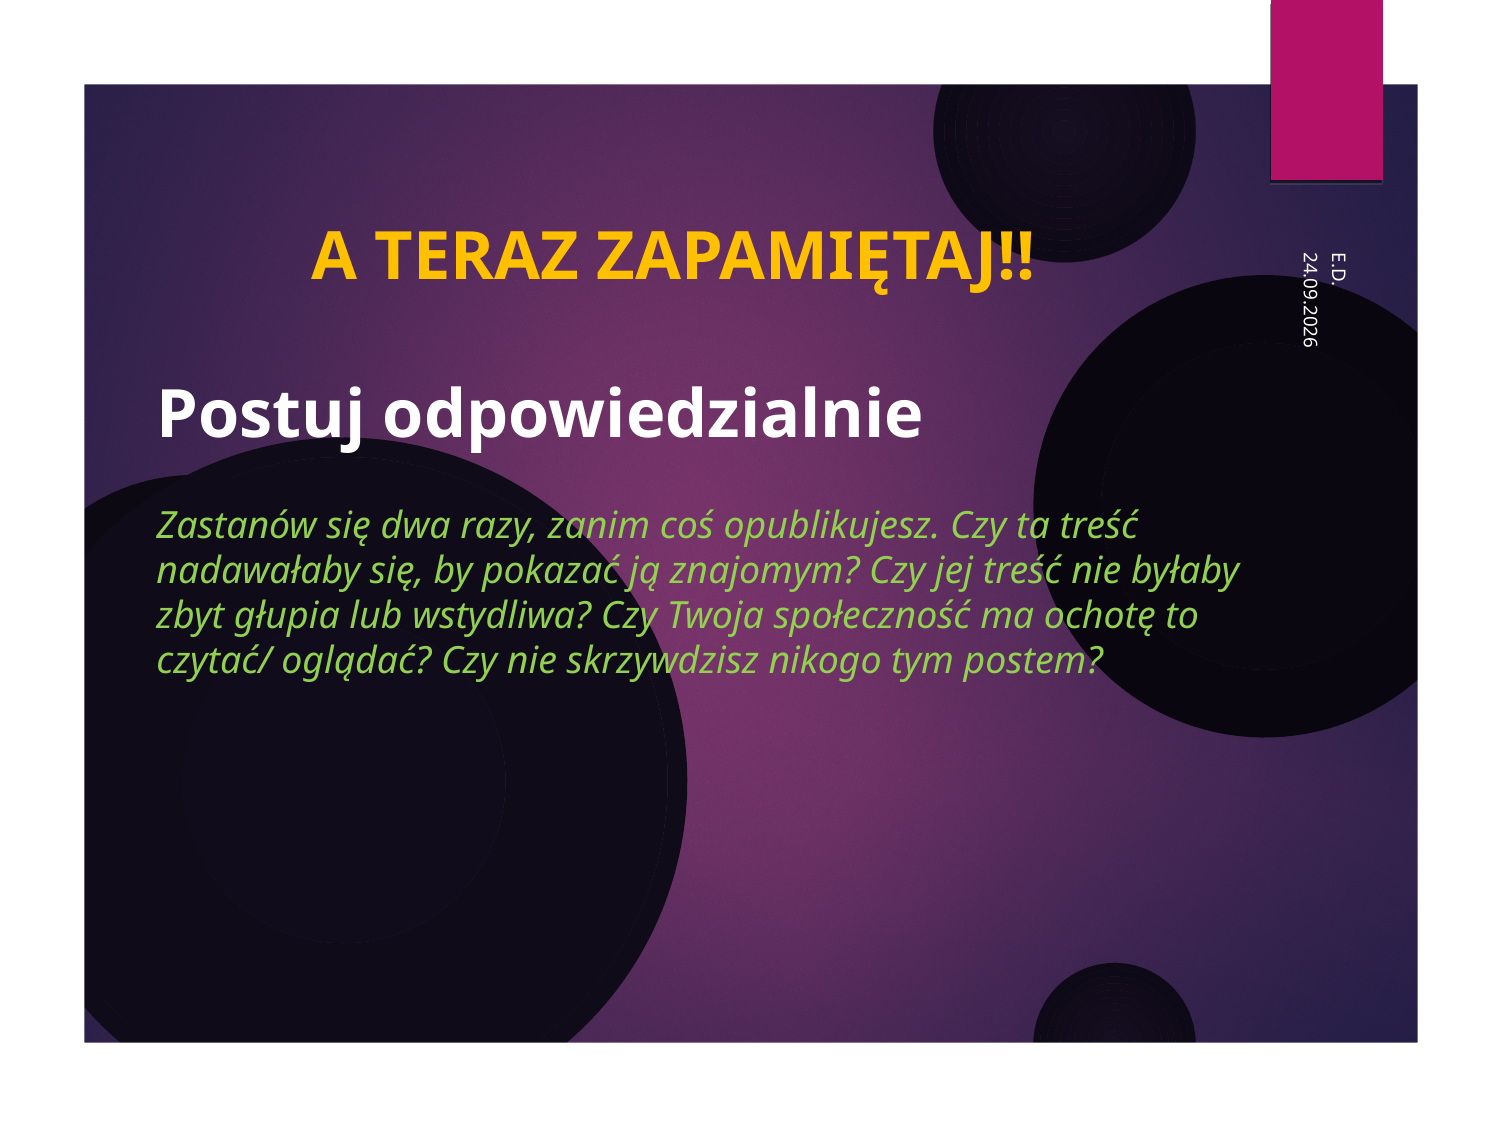

# A TERAZ ZAPAMIĘTAJ!!
Postuj odpowiedzialnie
Zastanów się dwa razy, zanim coś opublikujesz. Czy ta treść nadawałaby się, by pokazać ją znajomym? Czy jej treść nie byłaby zbyt głupia lub wstydliwa? Czy Twoja społeczność ma ochotę to czytać/ oglądać? Czy nie skrzywdzisz nikogo tym postem?
E.D.